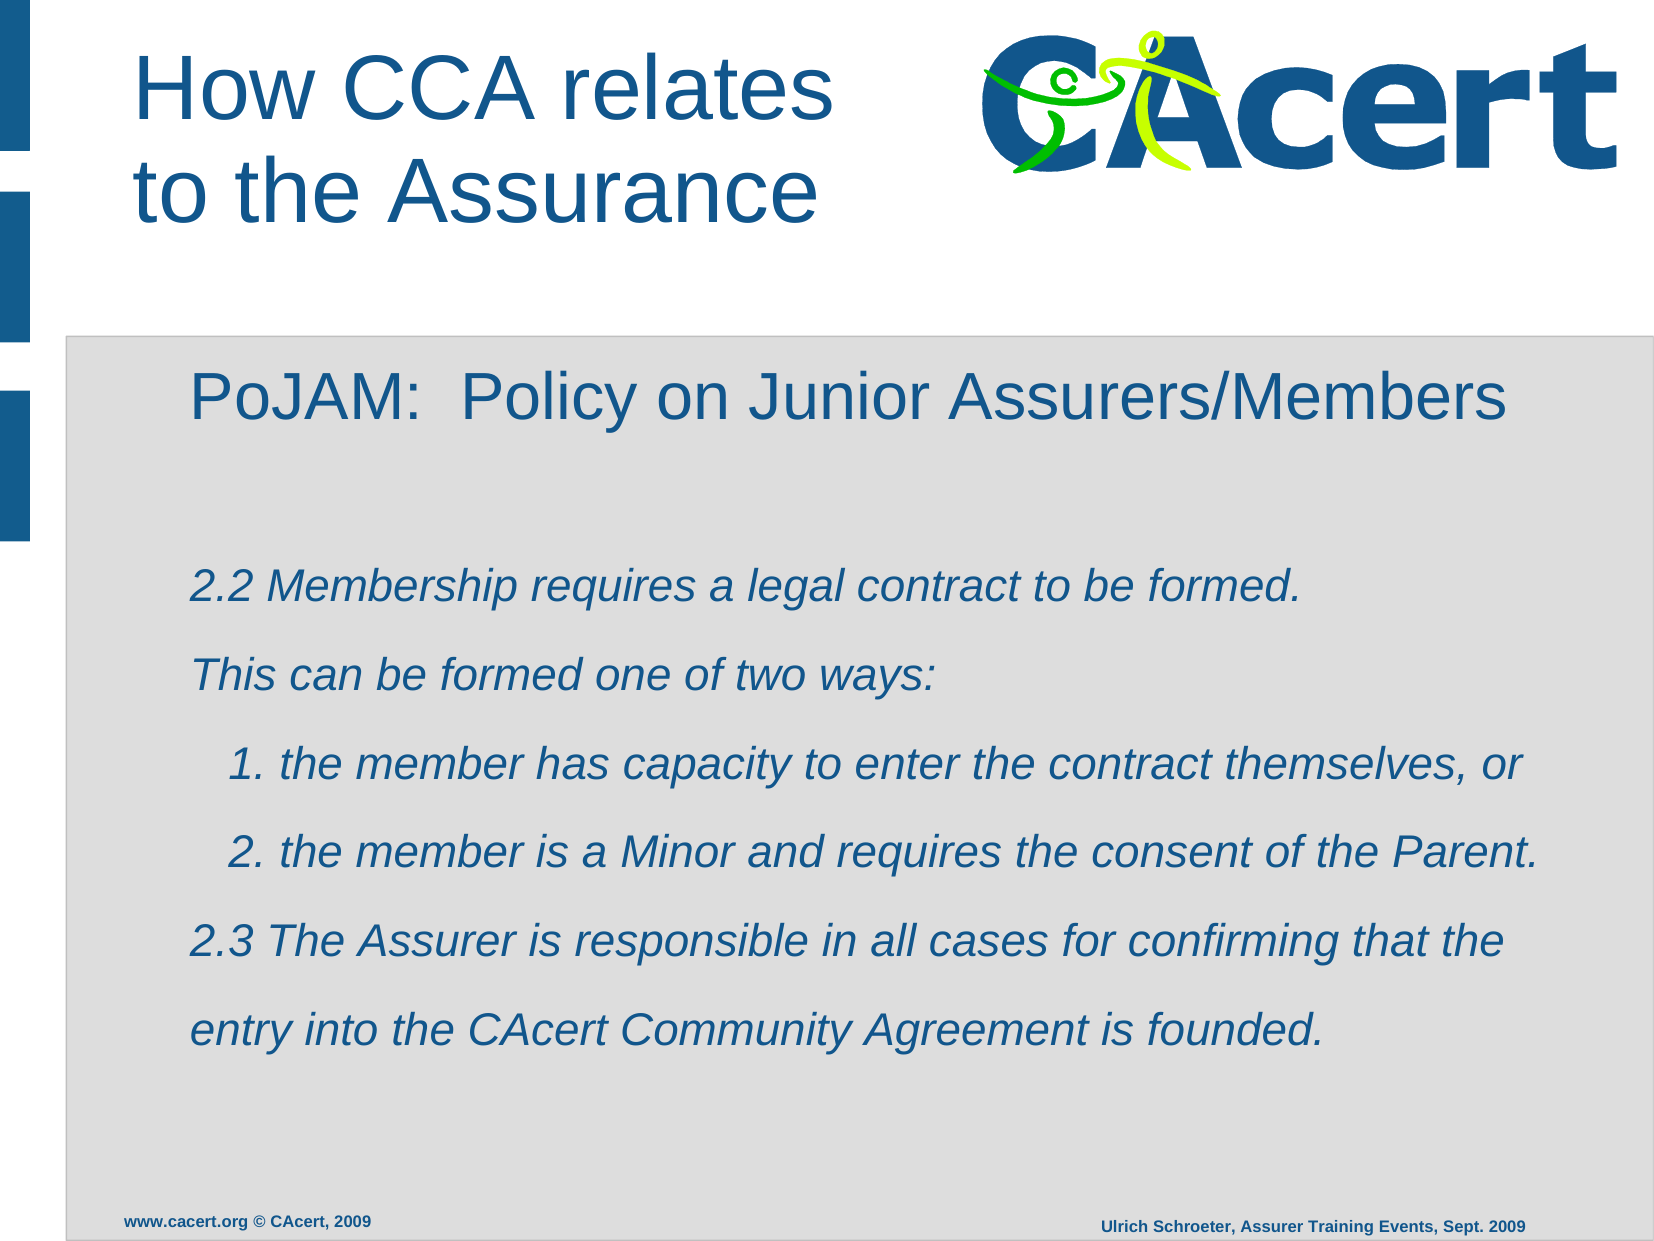

How CCA relates
to the Assurance
PoJAM: Policy on Junior Assurers/Members
2.2 Membership requires a legal contract to be formed.
This can be formed one of two ways:
 1. the member has capacity to enter the contract themselves, or
 2. the member is a Minor and requires the consent of the Parent.
2.3 The Assurer is responsible in all cases for confirming that the
entry into the CAcert Community Agreement is founded.